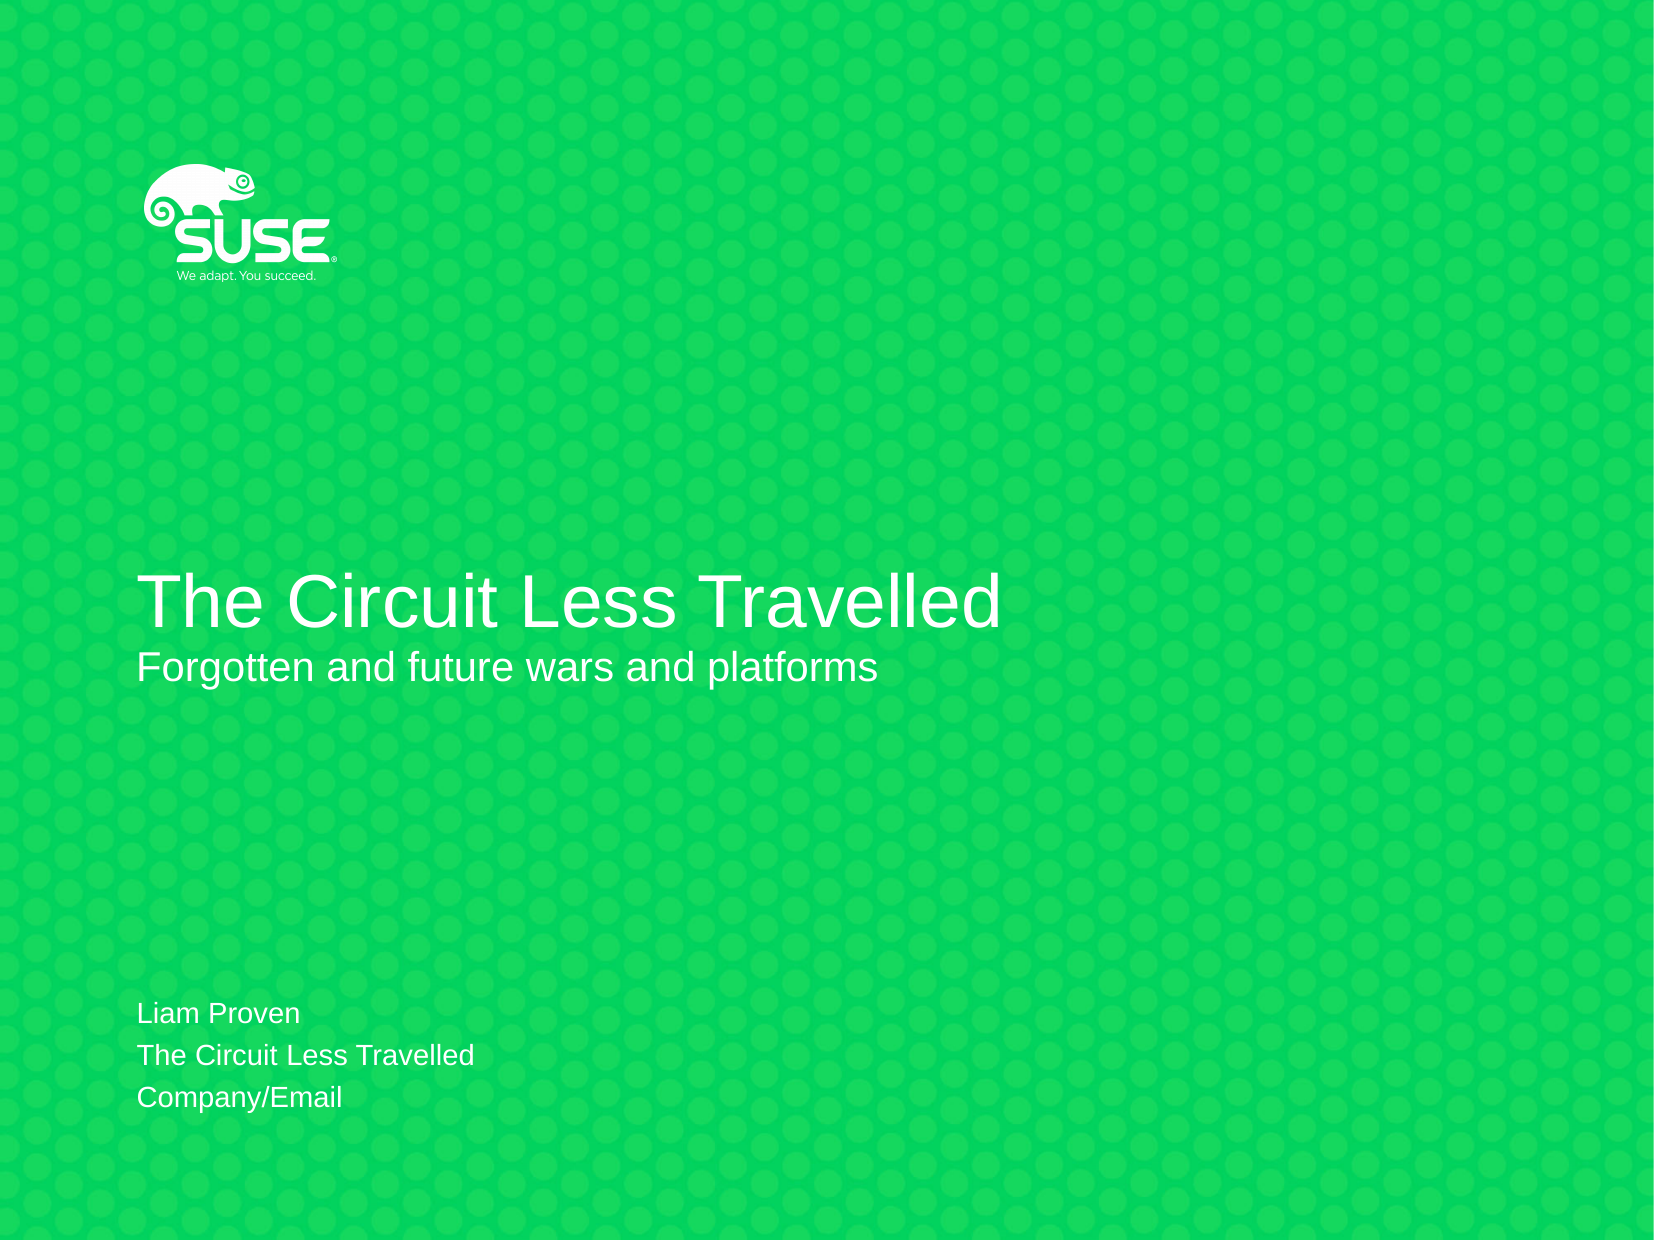

# The Circuit Less Travelled Forgotten and future wars and platforms
Liam Proven
The Circuit Less Travelled
Company/Email